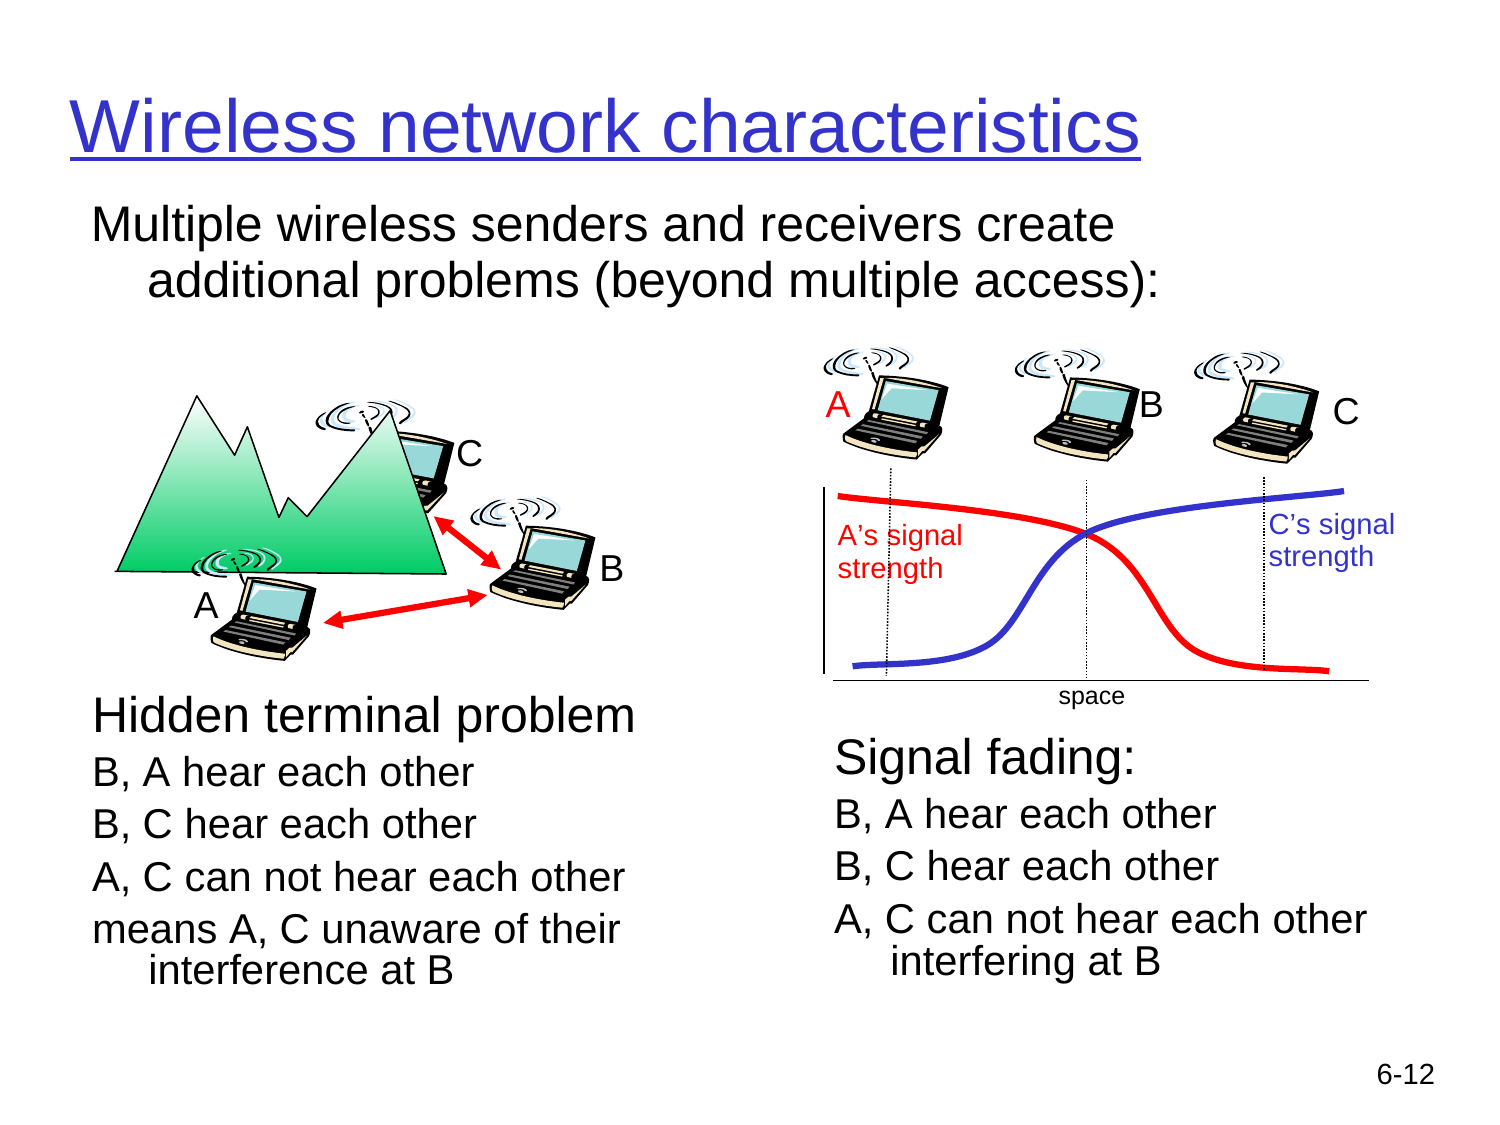

# Wireless network characteristics
Multiple wireless senders and receivers create additional problems (beyond multiple access):
B
A
C
C’s signal
strength
A’s signal
strength
space
C
B
A
Hidden terminal problem
B, A hear each other
B, C hear each other
A, C can not hear each other
means A, C unaware of their interference at B
Signal fading:
B, A hear each other
B, C hear each other
A, C can not hear each other interfering at B
12